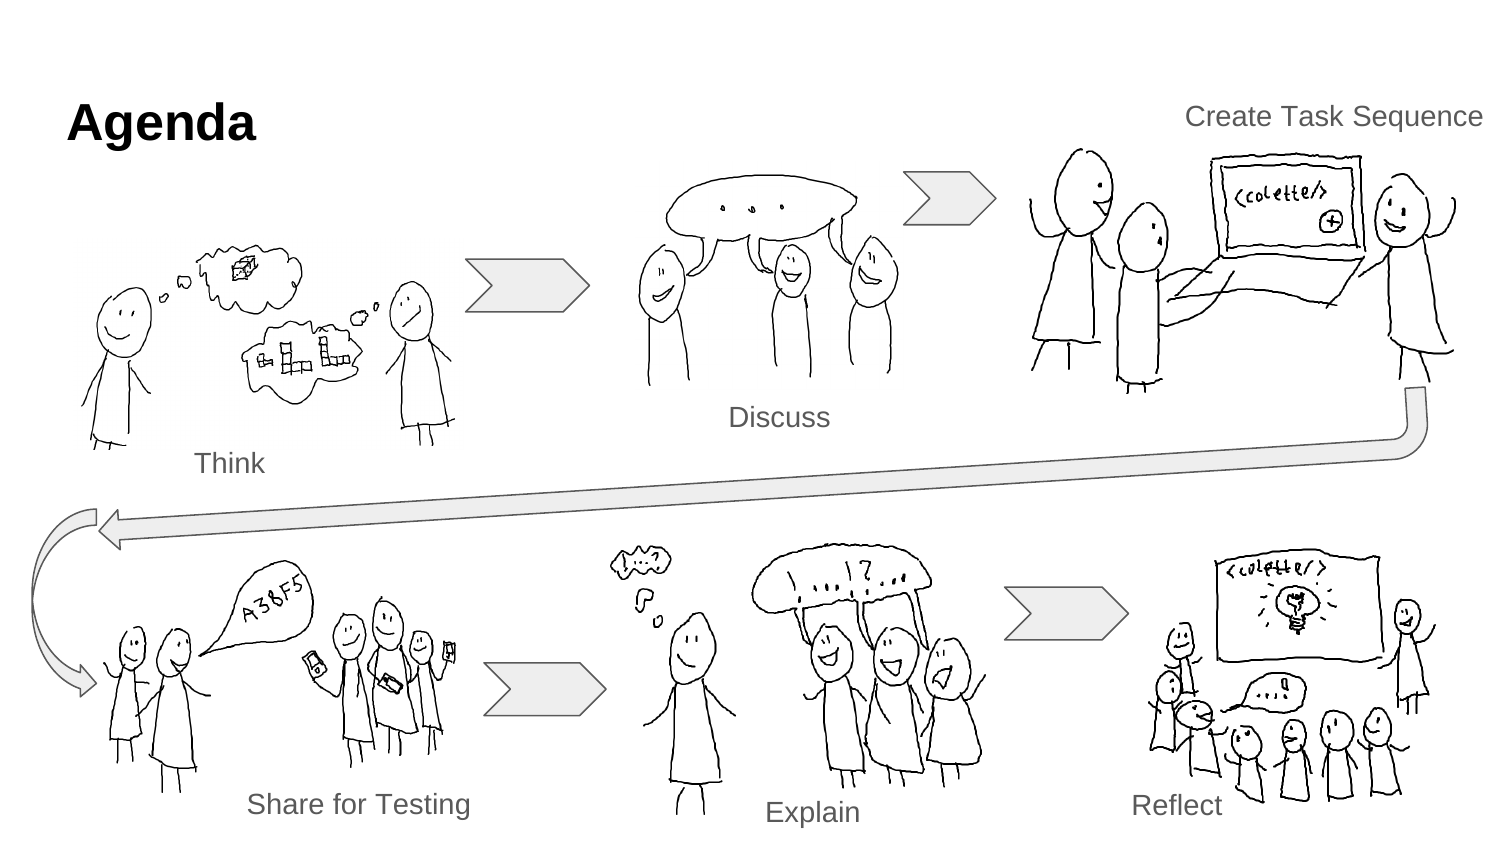

# Agenda
Create Task Sequence
Discuss
Think
Share for Testing
Reflect
Explain